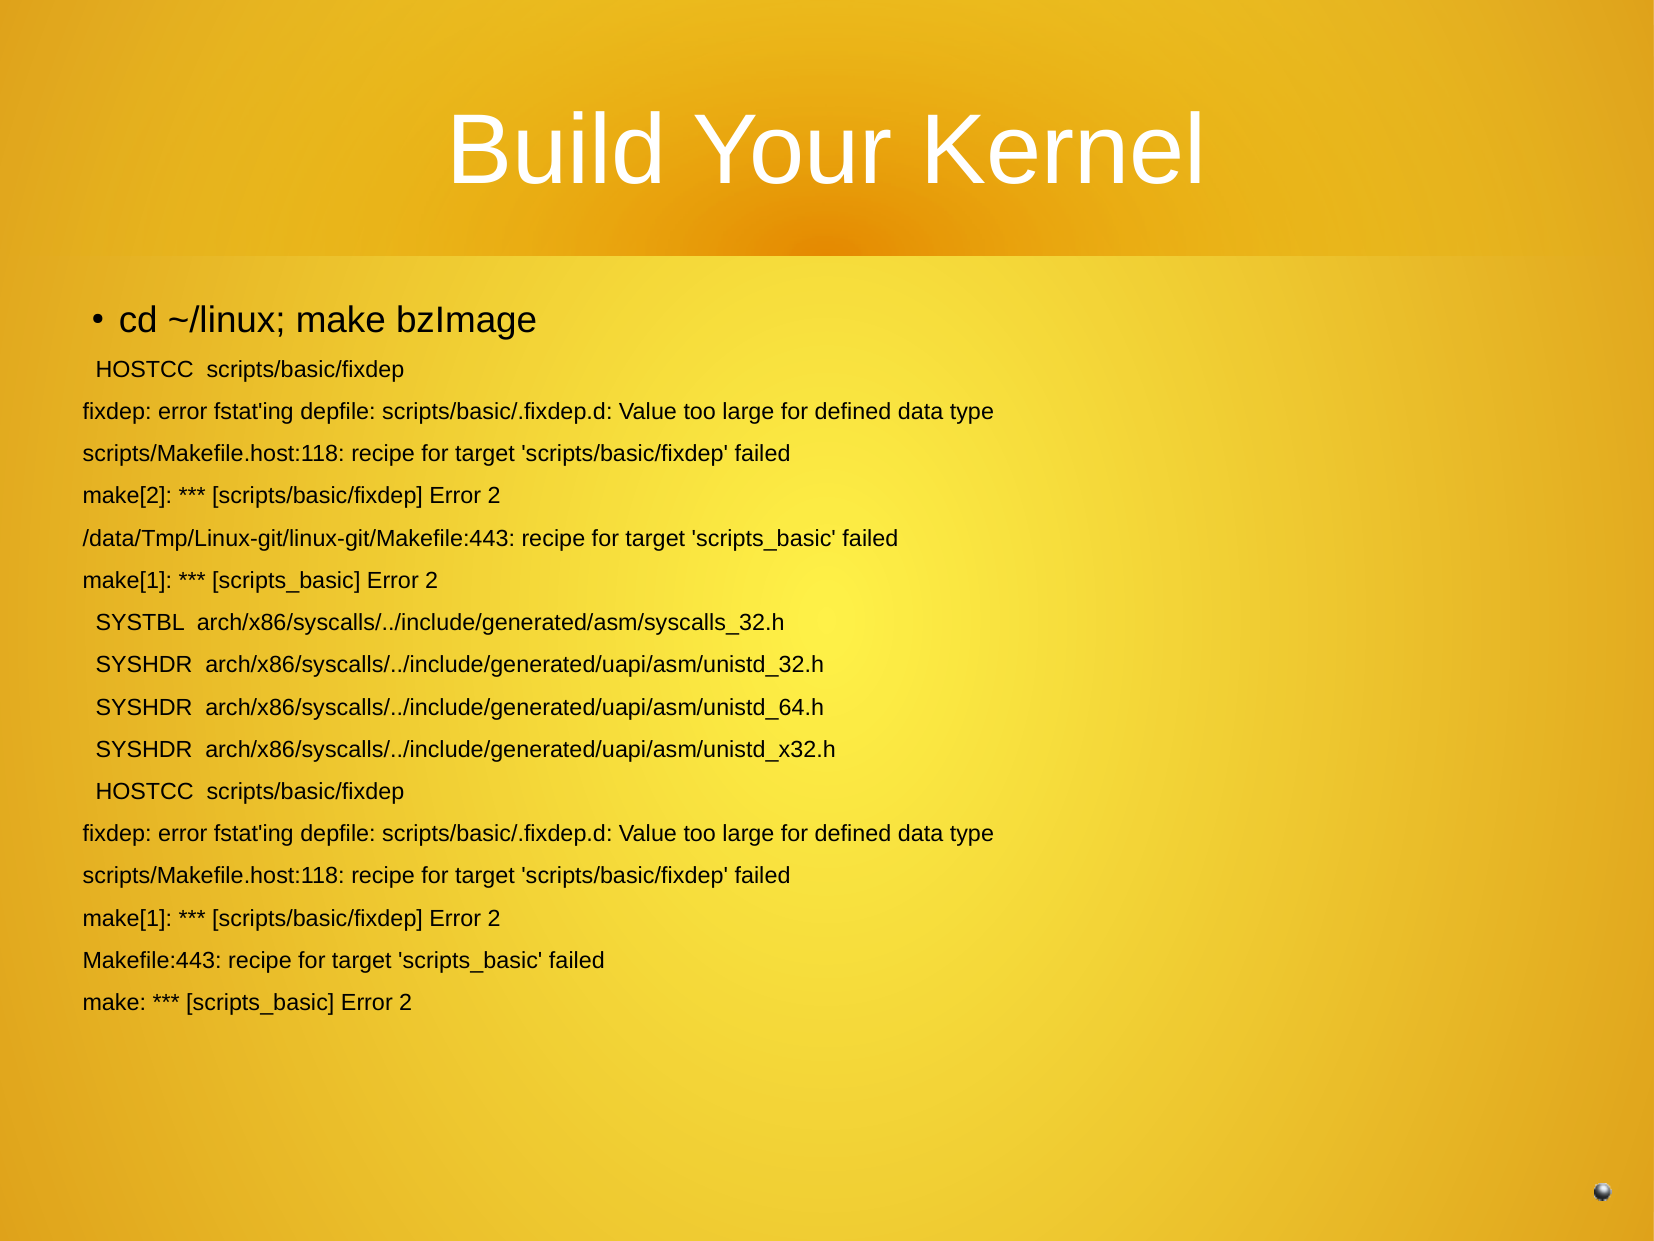

# Build Your Kernel
cd ~/linux; make bzImage
 HOSTCC scripts/basic/fixdep
fixdep: error fstat'ing depfile: scripts/basic/.fixdep.d: Value too large for defined data type
scripts/Makefile.host:118: recipe for target 'scripts/basic/fixdep' failed
make[2]: *** [scripts/basic/fixdep] Error 2
/data/Tmp/Linux-git/linux-git/Makefile:443: recipe for target 'scripts_basic' failed
make[1]: *** [scripts_basic] Error 2
 SYSTBL arch/x86/syscalls/../include/generated/asm/syscalls_32.h
 SYSHDR arch/x86/syscalls/../include/generated/uapi/asm/unistd_32.h
 SYSHDR arch/x86/syscalls/../include/generated/uapi/asm/unistd_64.h
 SYSHDR arch/x86/syscalls/../include/generated/uapi/asm/unistd_x32.h
 HOSTCC scripts/basic/fixdep
fixdep: error fstat'ing depfile: scripts/basic/.fixdep.d: Value too large for defined data type
scripts/Makefile.host:118: recipe for target 'scripts/basic/fixdep' failed
make[1]: *** [scripts/basic/fixdep] Error 2
Makefile:443: recipe for target 'scripts_basic' failed
make: *** [scripts_basic] Error 2